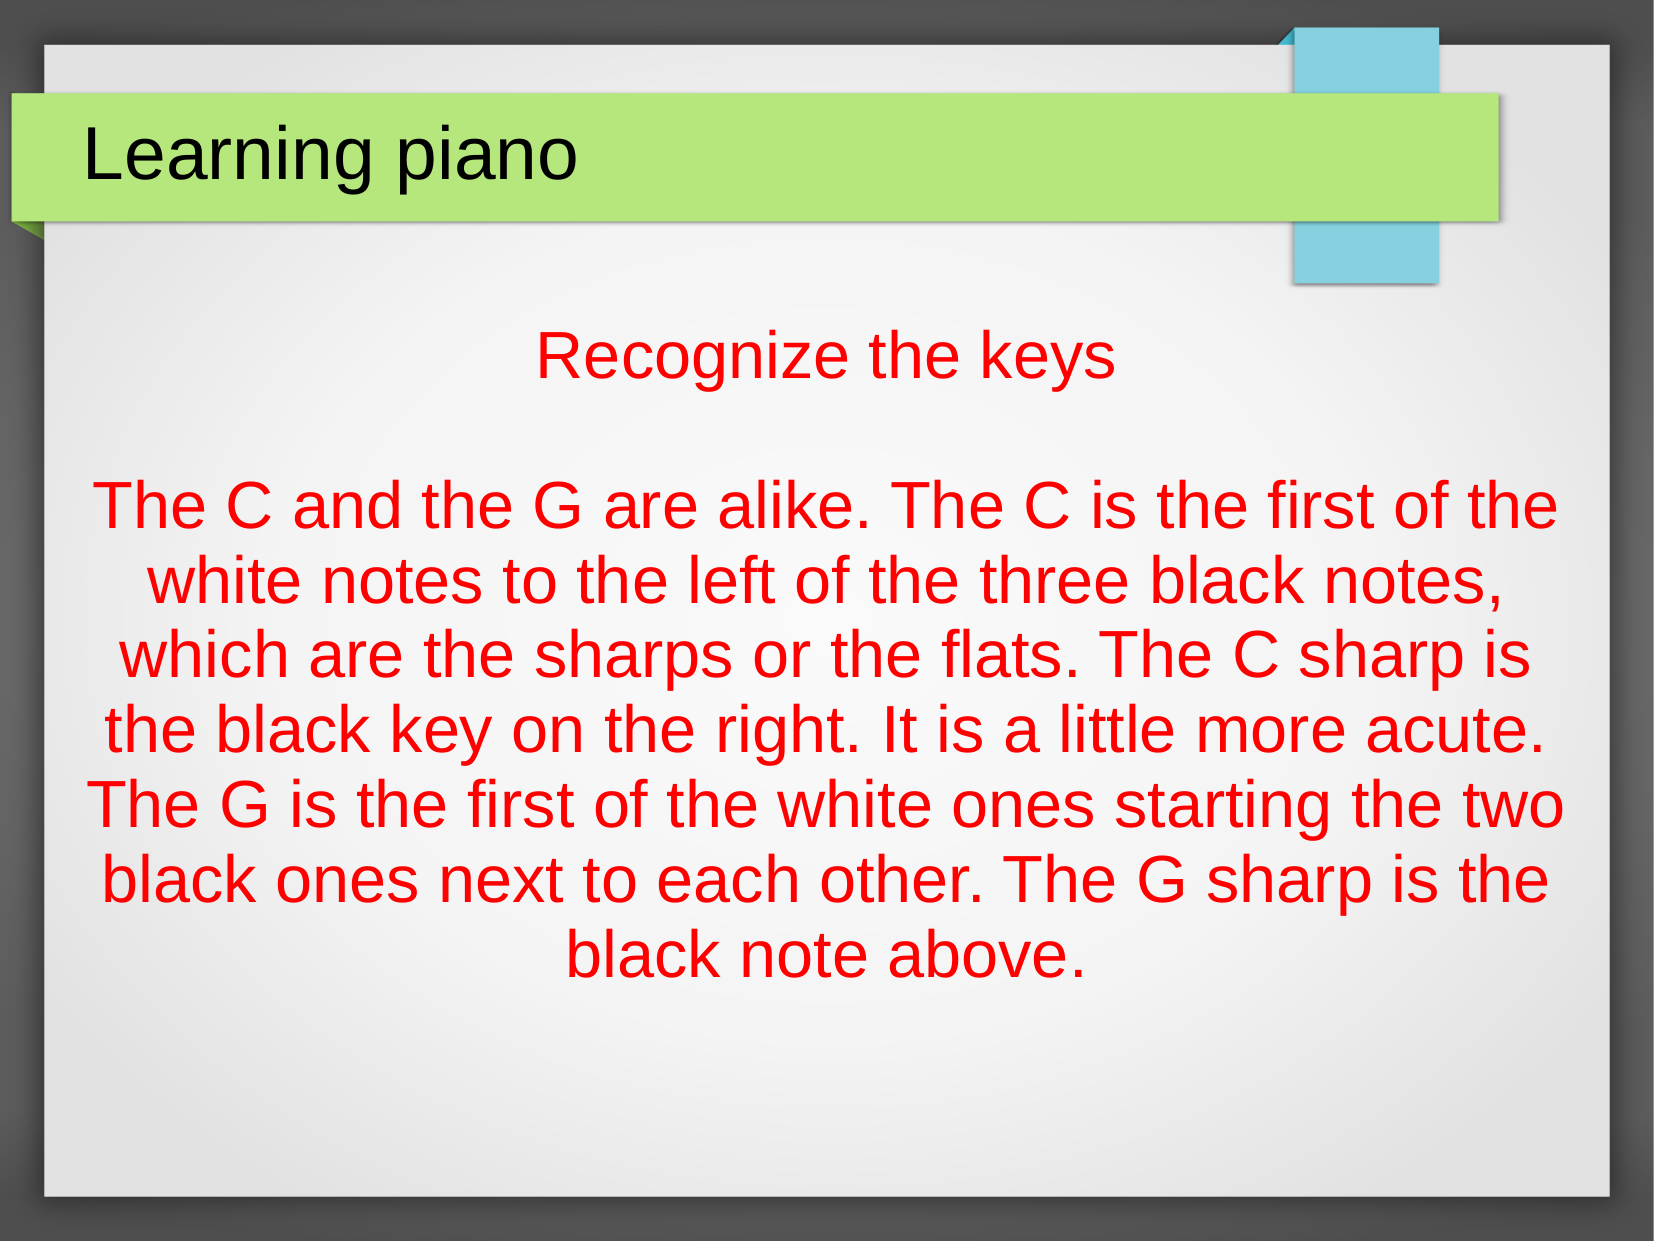

# Learning piano
Recognize the keys
The C and the G are alike. The C is the first of the white notes to the left of the three black notes, which are the sharps or the flats. The C sharp is the black key on the right. It is a little more acute.
The G is the first of the white ones starting the two black ones next to each other. The G sharp is the black note above.